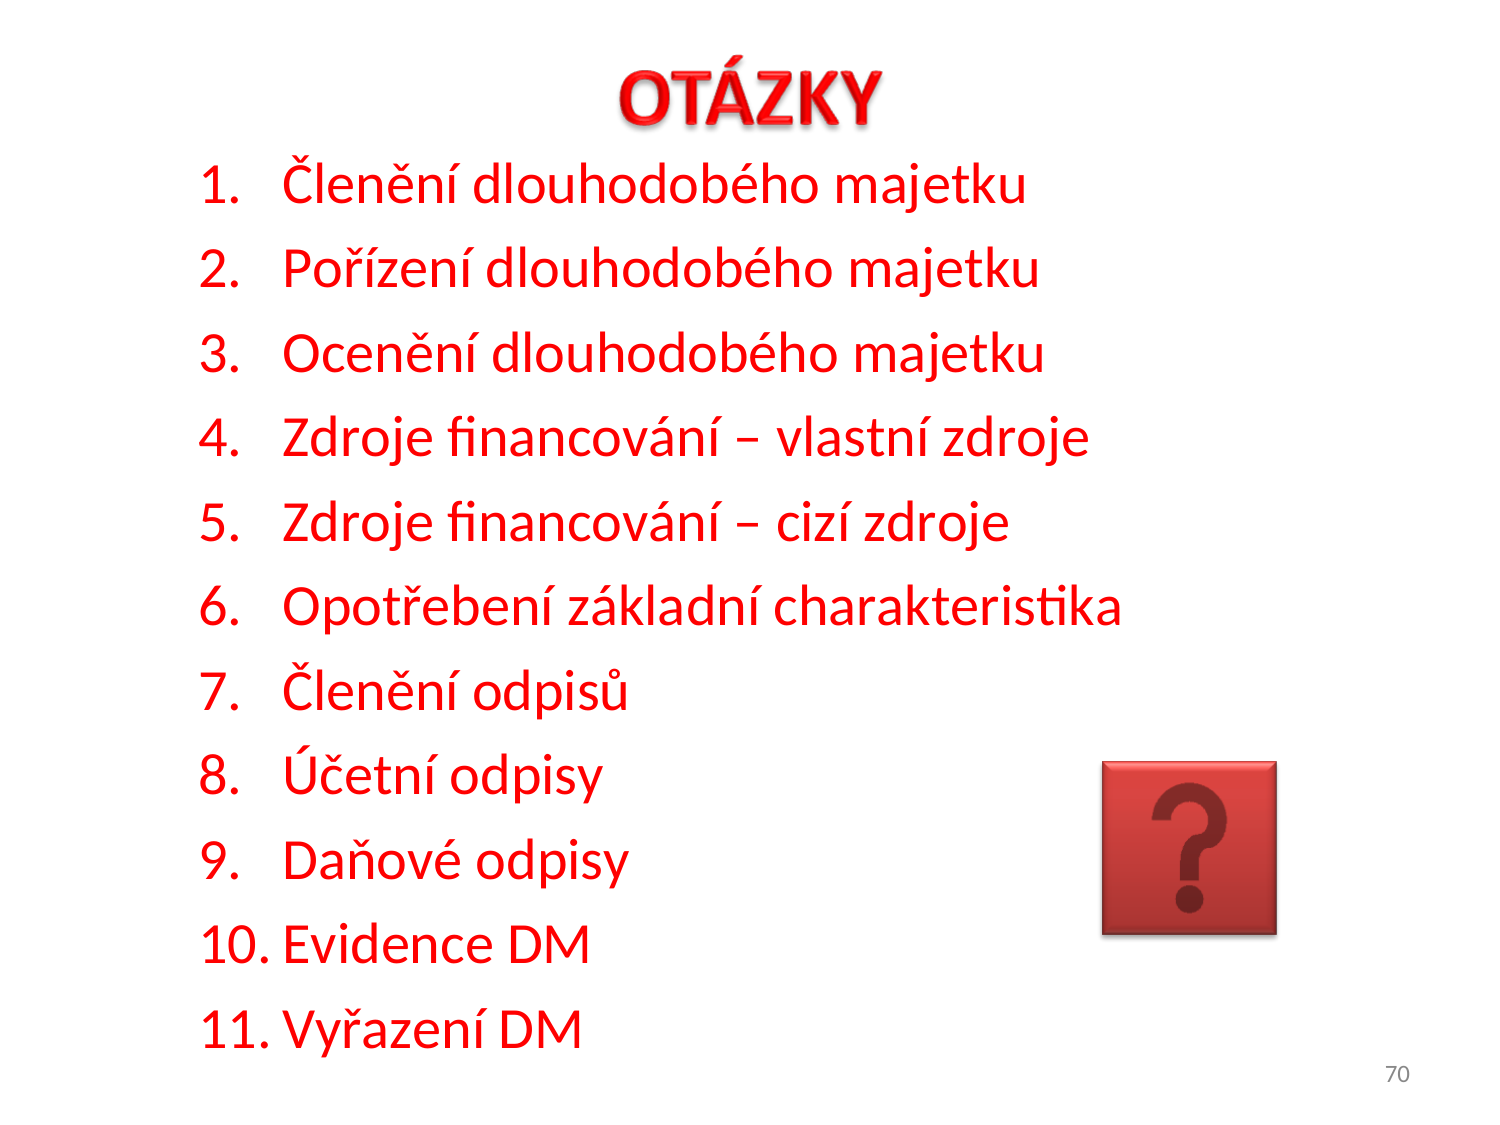

# Členění dlouhodobého majetku
Pořízení dlouhodobého majetku
Ocenění dlouhodobého majetku
Zdroje financování – vlastní zdroje
Zdroje financování – cizí zdroje
Opotřebení základní charakteristika
Členění odpisů
Účetní odpisy
Daňové odpisy
Evidence DM
Vyřazení DM